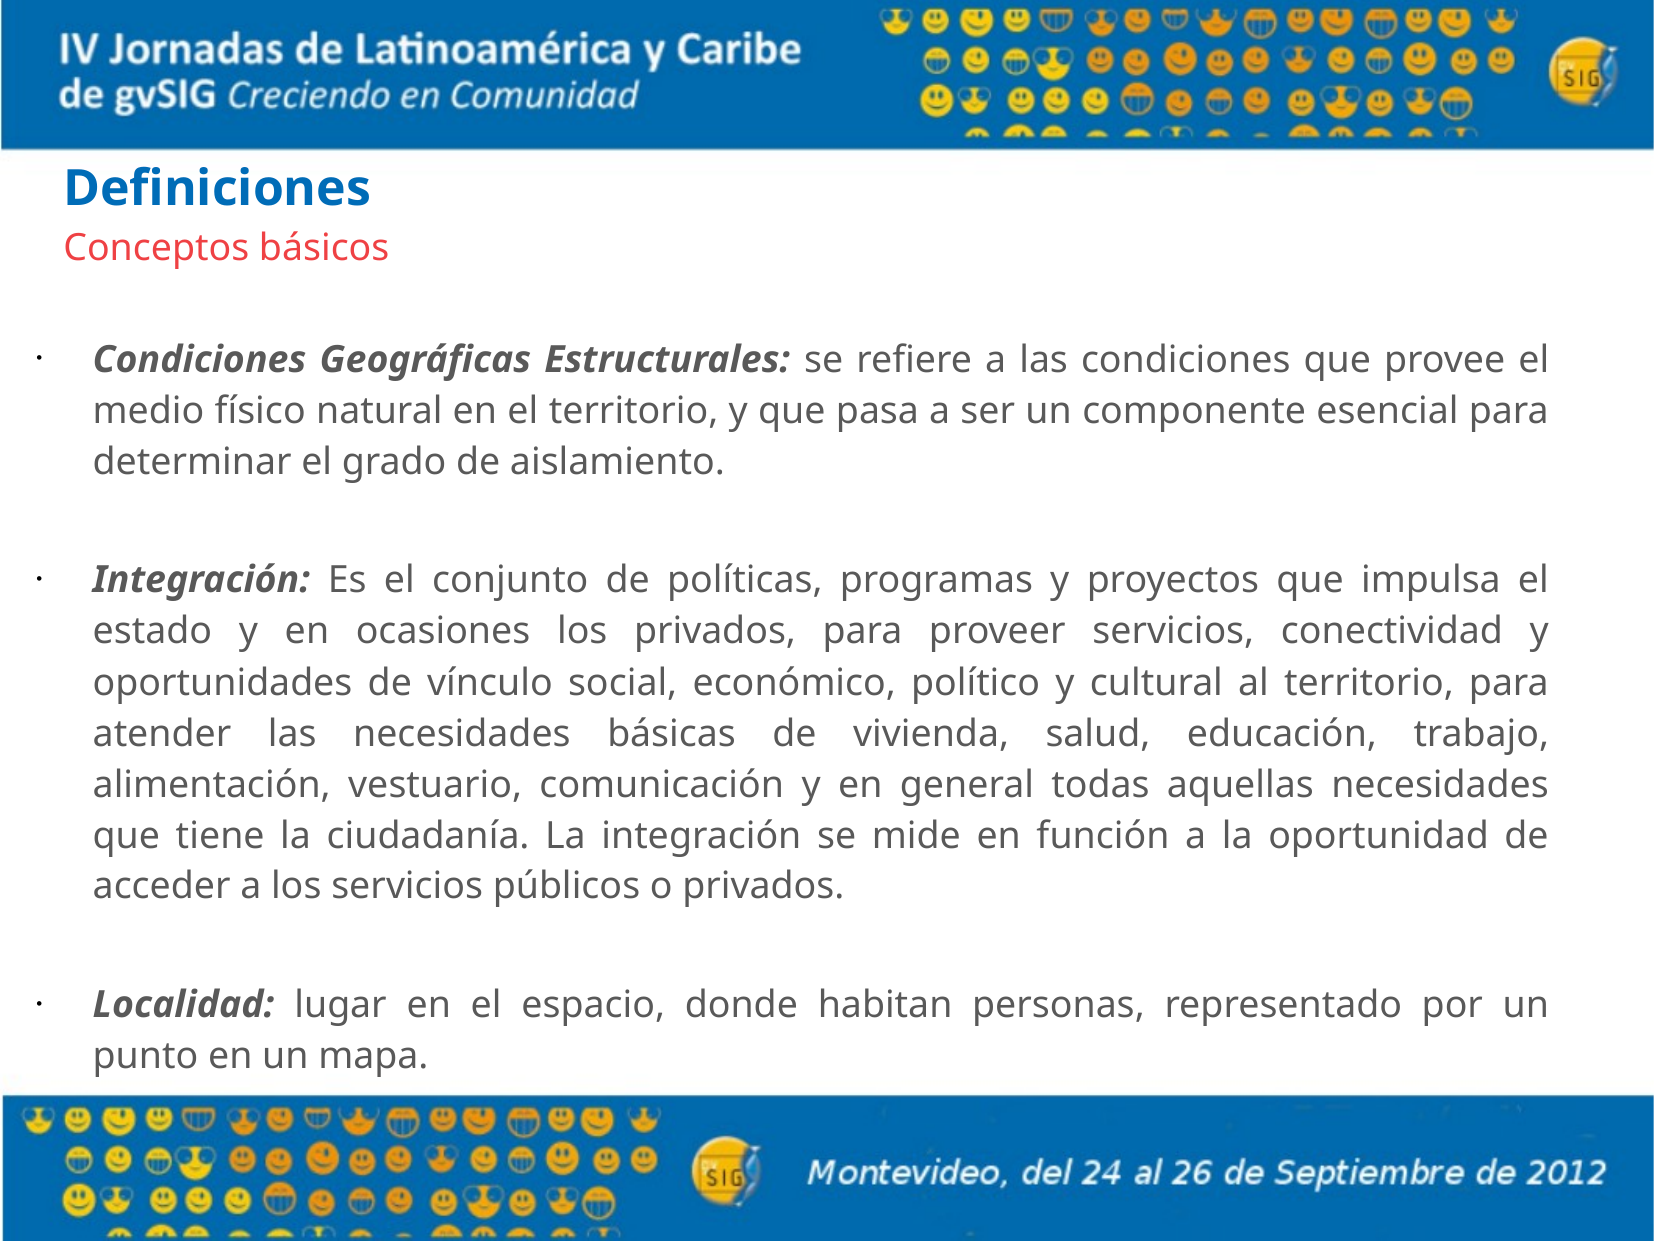

# Definiciones Conceptos básicos
Condiciones Geográficas Estructurales: se refiere a las condiciones que provee el medio físico natural en el territorio, y que pasa a ser un componente esencial para determinar el grado de aislamiento.
Integración: Es el conjunto de políticas, programas y proyectos que impulsa el estado y en ocasiones los privados, para proveer servicios, conectividad y oportunidades de vínculo social, económico, político y cultural al territorio, para atender las necesidades básicas de vivienda, salud, educación, trabajo, alimentación, vestuario, comunicación y en general todas aquellas necesidades que tiene la ciudadanía. La integración se mide en función a la oportunidad de acceder a los servicios públicos o privados.
Localidad: lugar en el espacio, donde habitan personas, representado por un punto en un mapa.